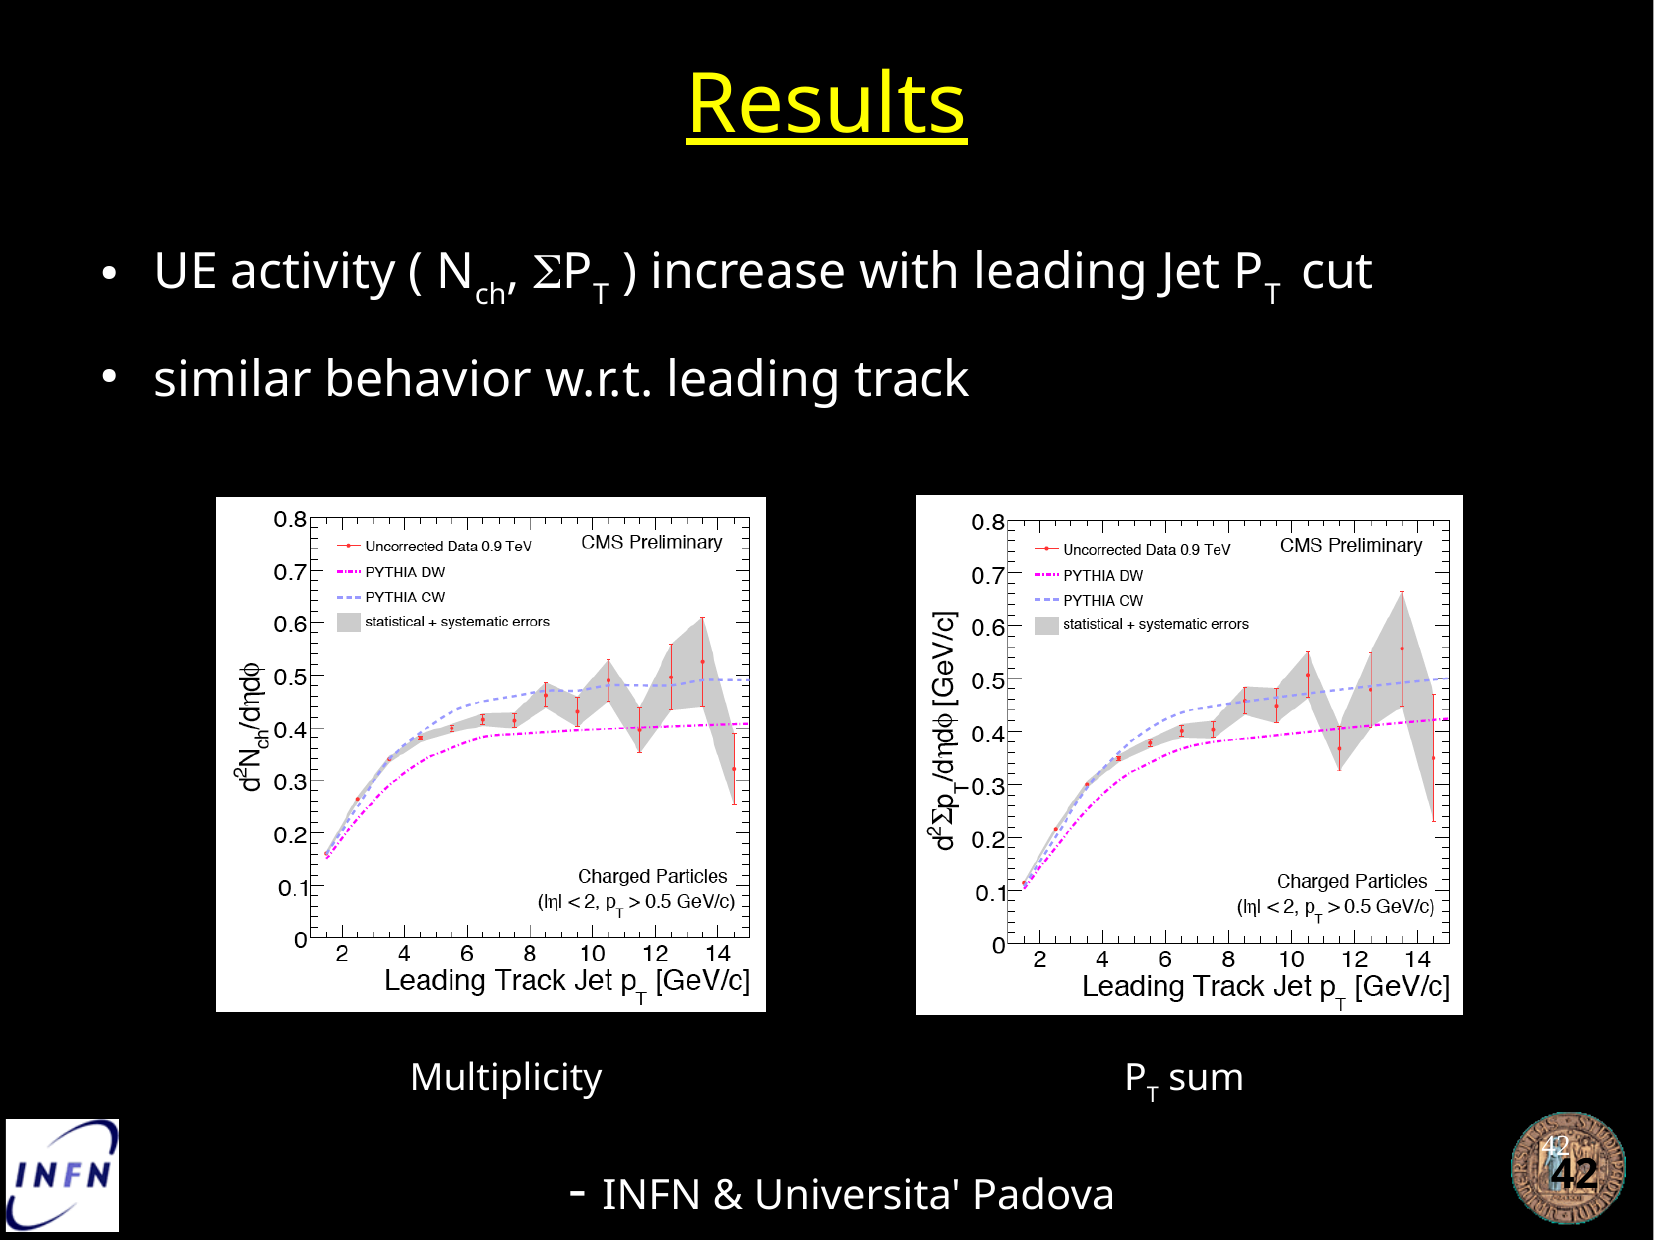

# Results
UE activity ( Nch, SPT ) increase with leading Jet PT cut
similar behavior w.r.t. leading track
Multiplicity
PT sum
42